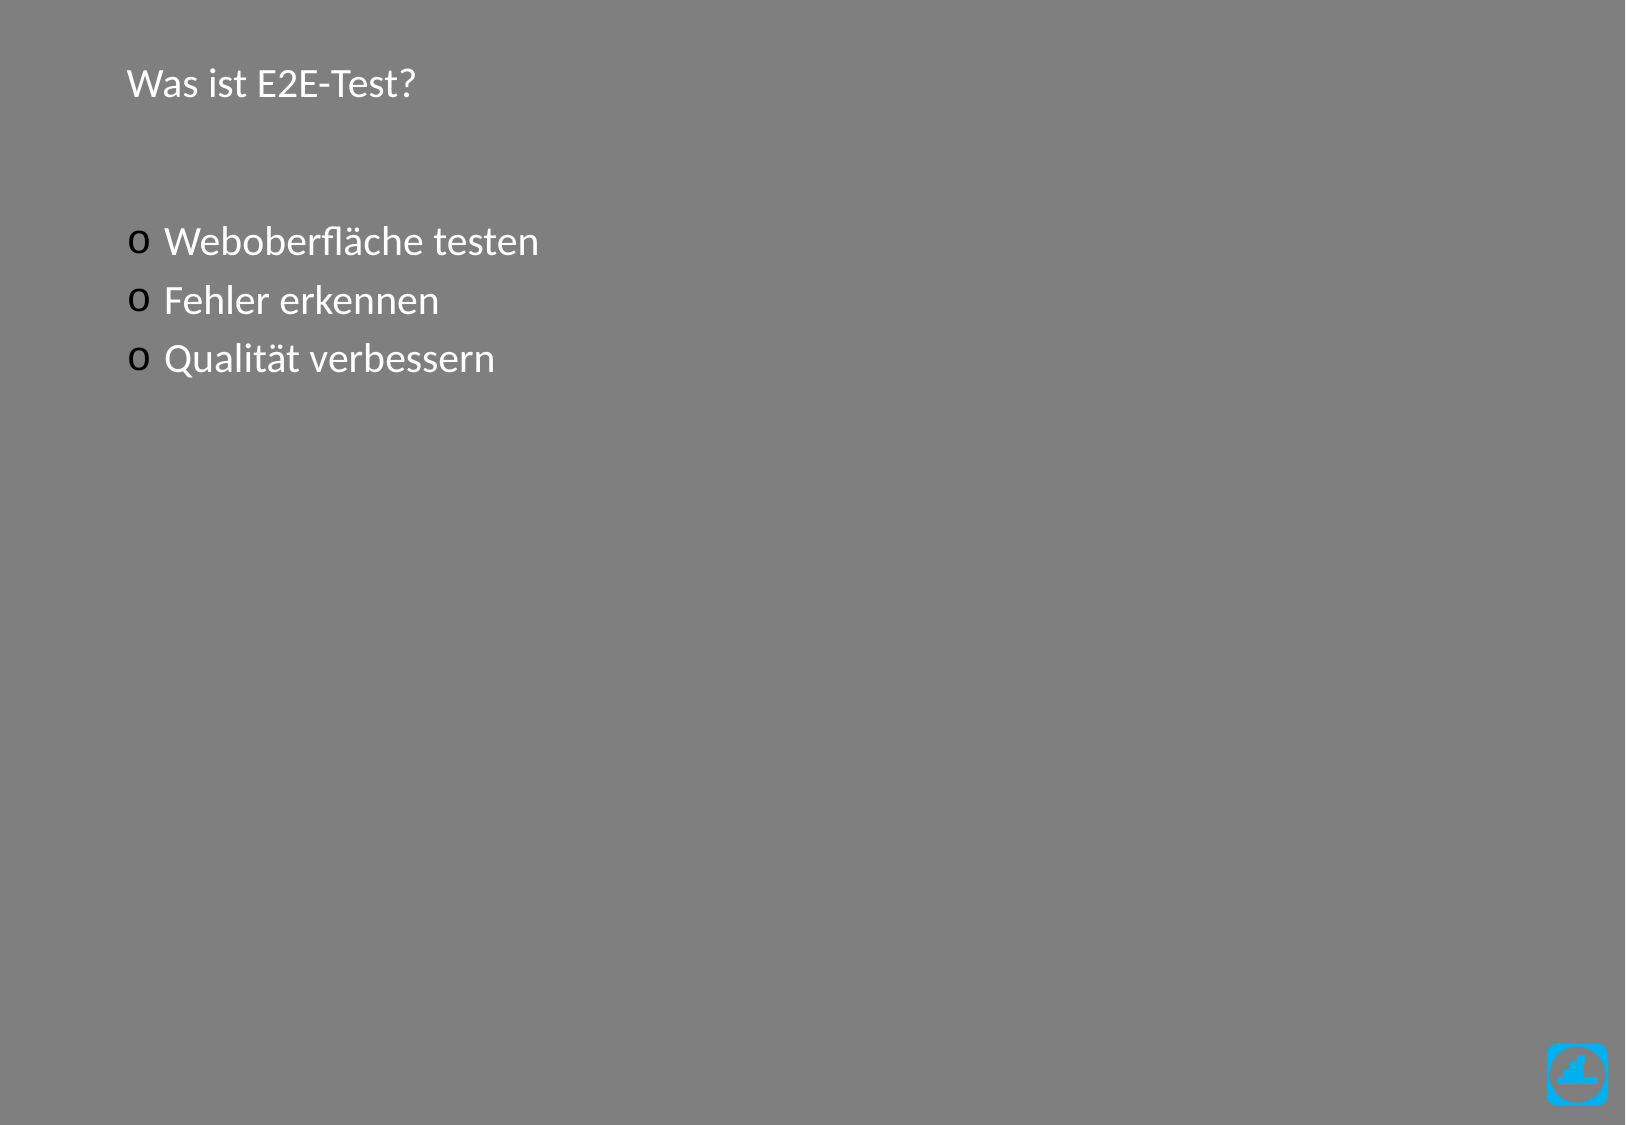

Was ist E2E-Test?
# Weboberfläche testen
Fehler erkennen
Qualität verbessern